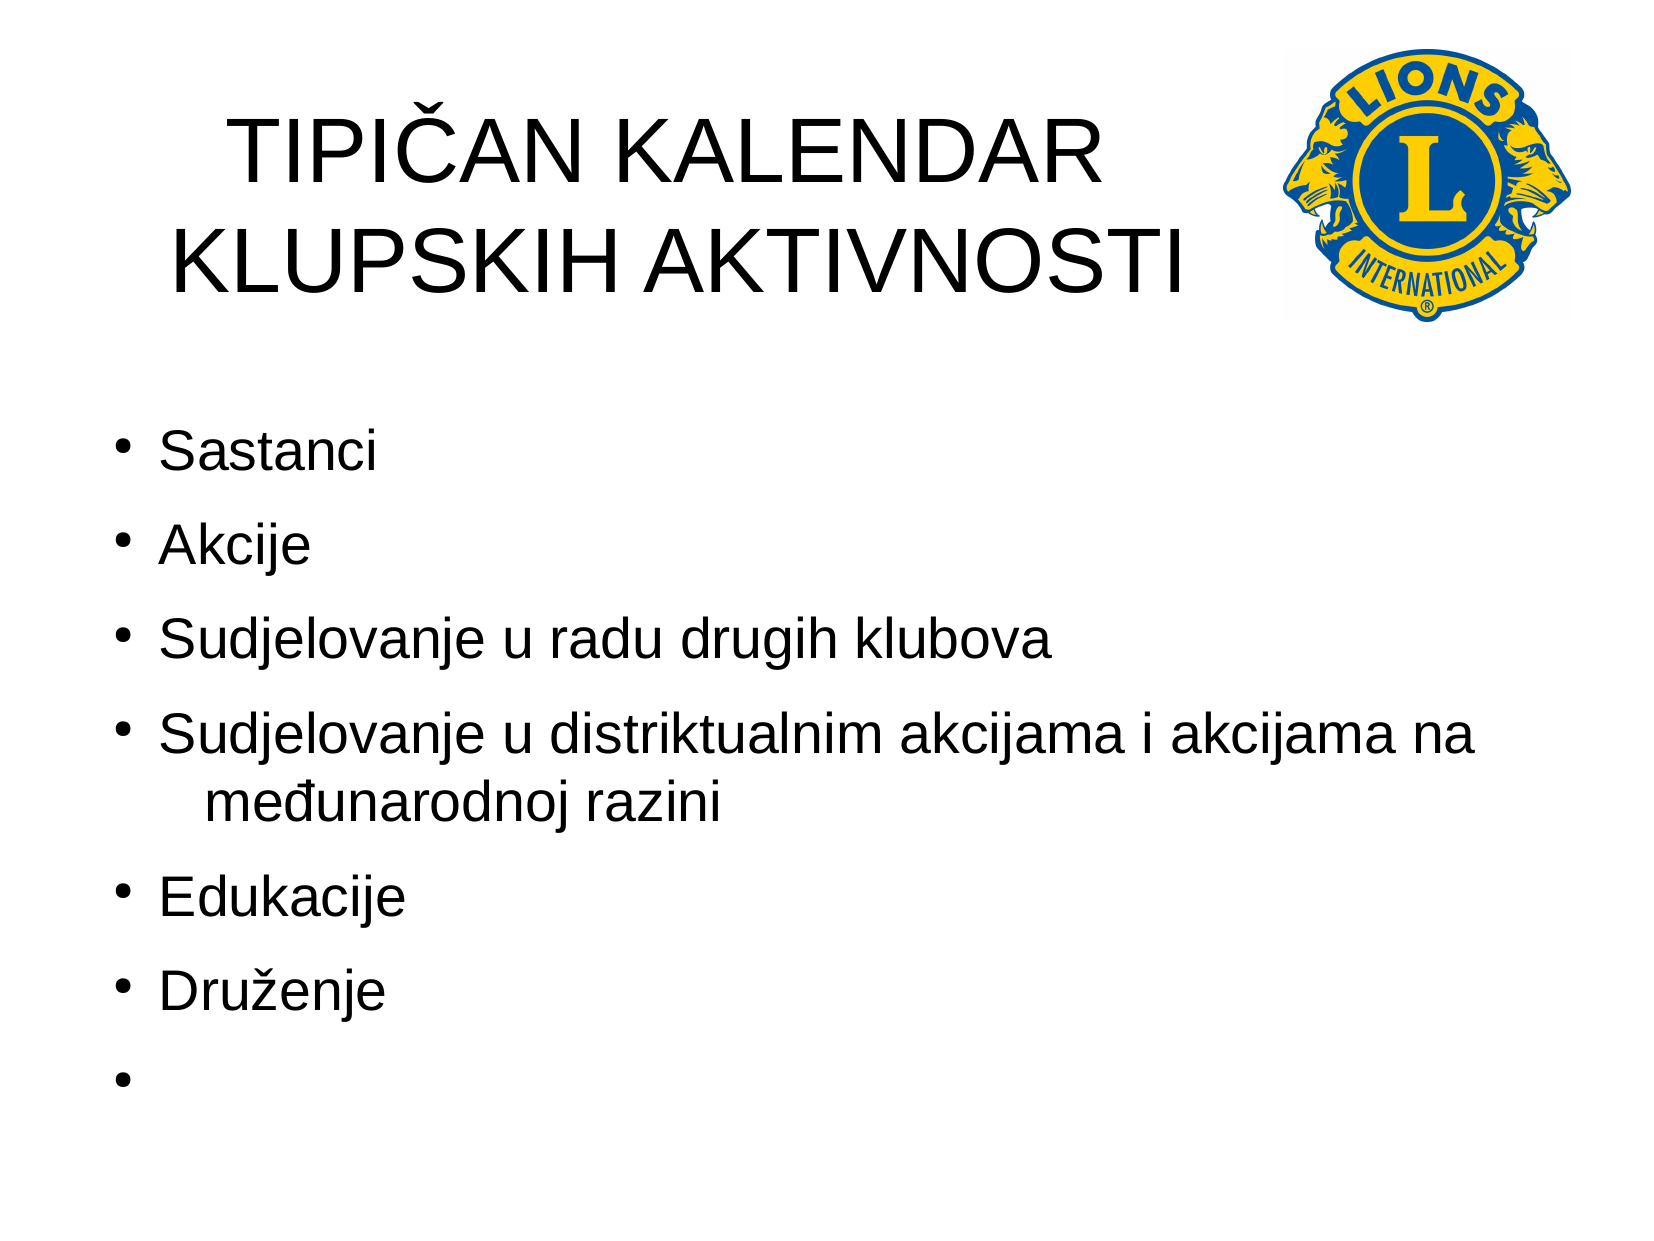

# TIPIČAN KALENDAR KLUPSKIH AKTIVNOSTI
Sastanci
Akcije
Sudjelovanje u radu drugih klubova
Sudjelovanje u distriktualnim akcijama i akcijama na međunarodnoj razini
Edukacije
Druženje